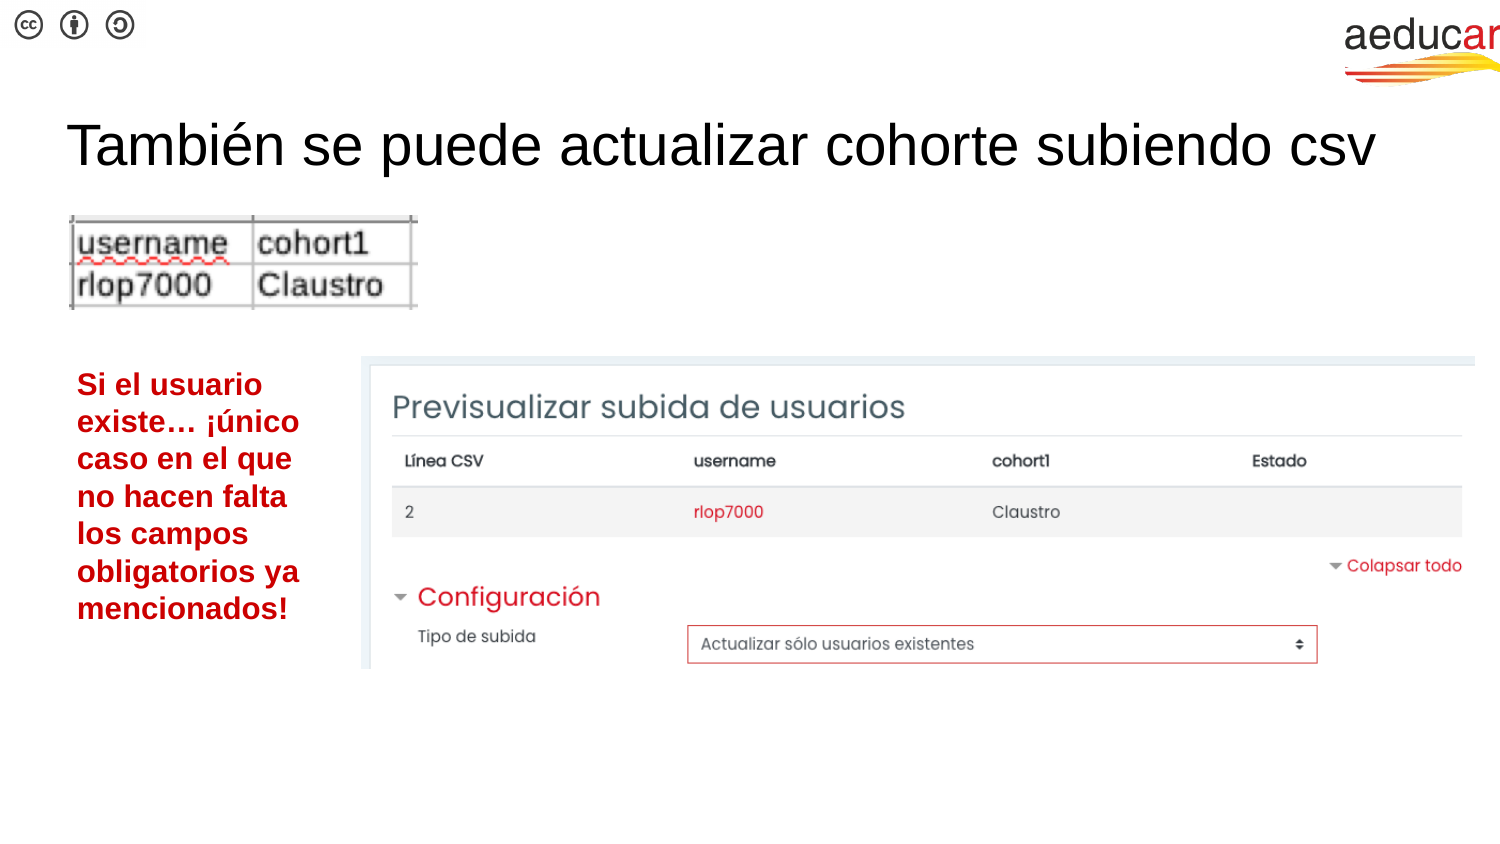

# También se puede actualizar cohorte subiendo csv
Si el usuario existe… ¡único caso en el que no hacen falta los campos obligatorios ya mencionados!